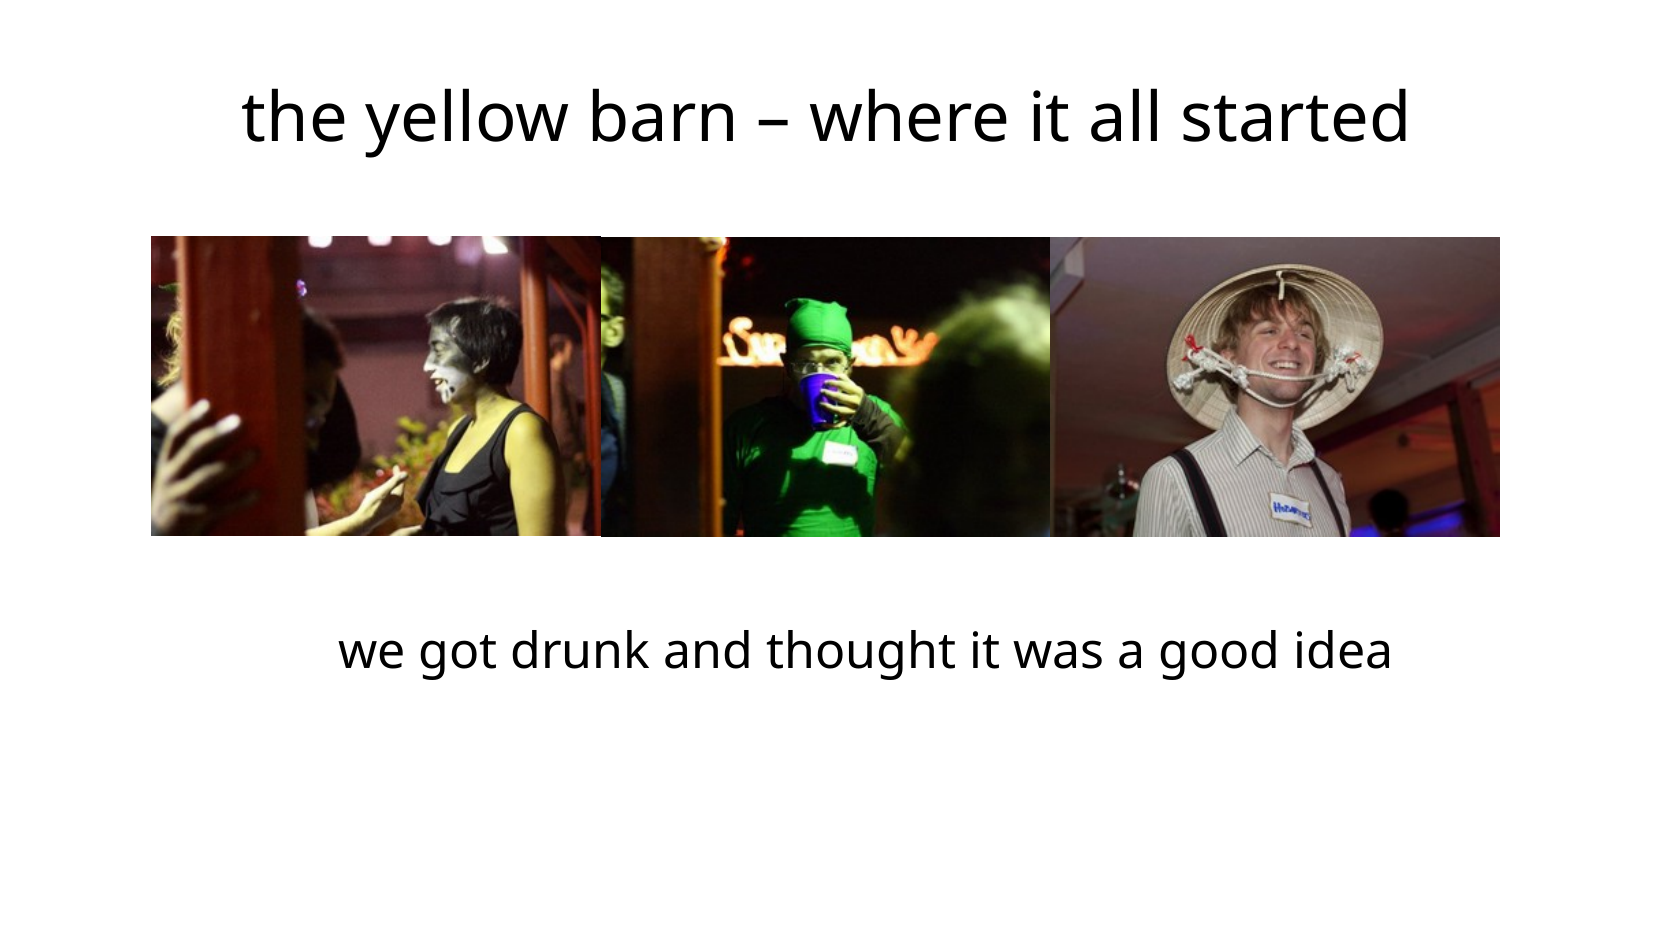

# the yellow barn – where it all started
we got drunk and thought it was a good idea